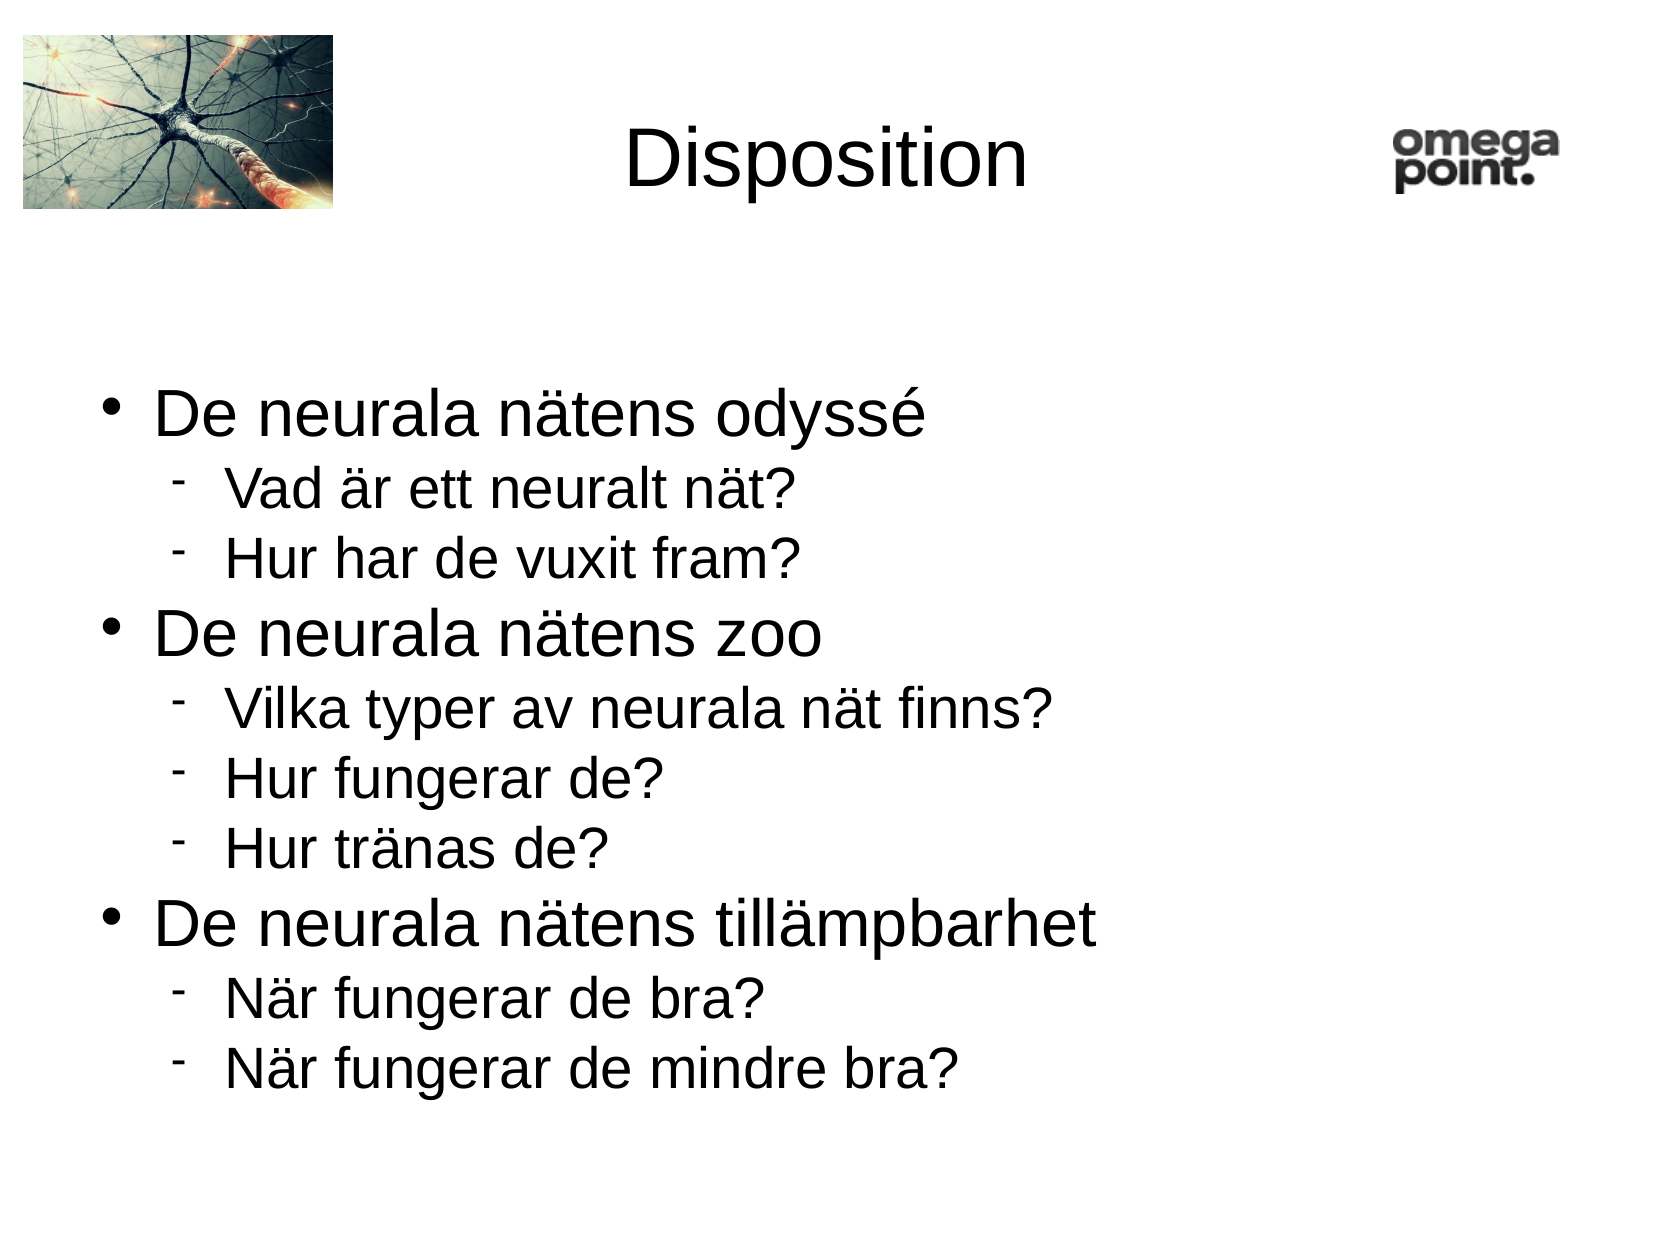

Disposition
De neurala nätens odyssé
Vad är ett neuralt nät?
Hur har de vuxit fram?
De neurala nätens zoo
Vilka typer av neurala nät finns?
Hur fungerar de?
Hur tränas de?
De neurala nätens tillämpbarhet
När fungerar de bra?
När fungerar de mindre bra?